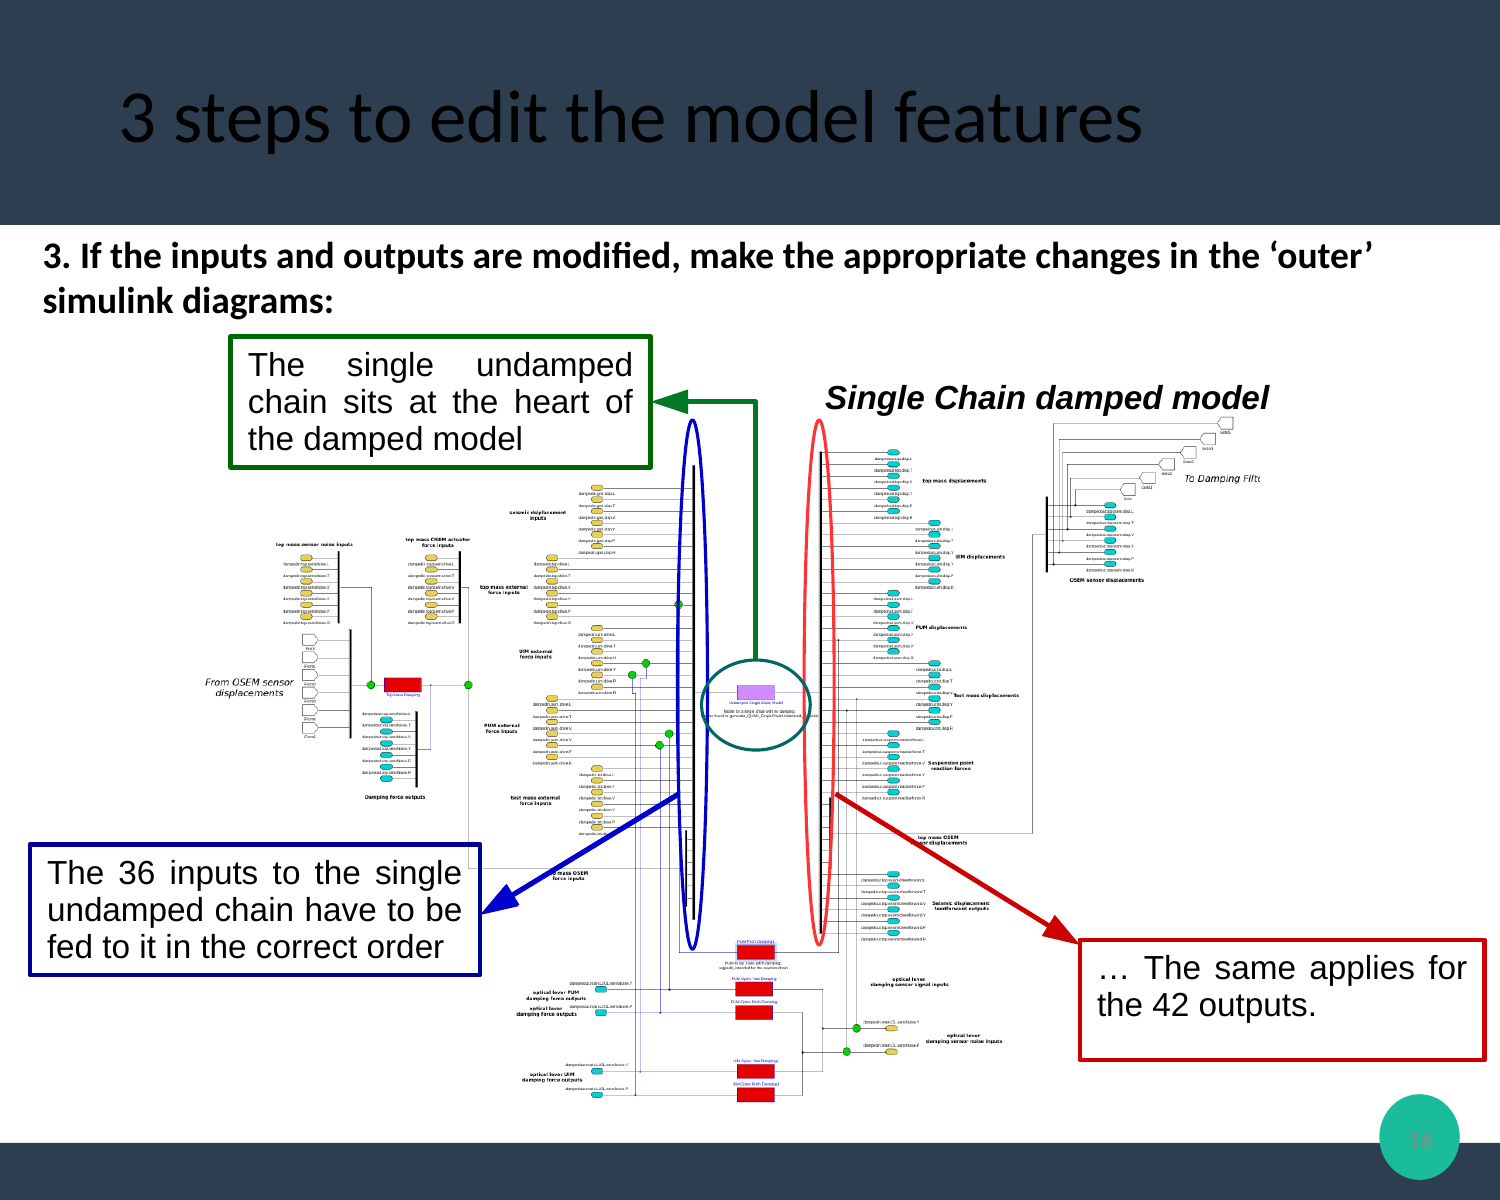

# 3 steps to edit the model features
3. If the inputs and outputs are modified, make the appropriate changes in the ‘outer’ simulink diagrams:
The single undamped chain sits at the heart of the damped model
Single Chain damped model
The 36 inputs to the single undamped chain have to be fed to it in the correct order
… The same applies for the 42 outputs.